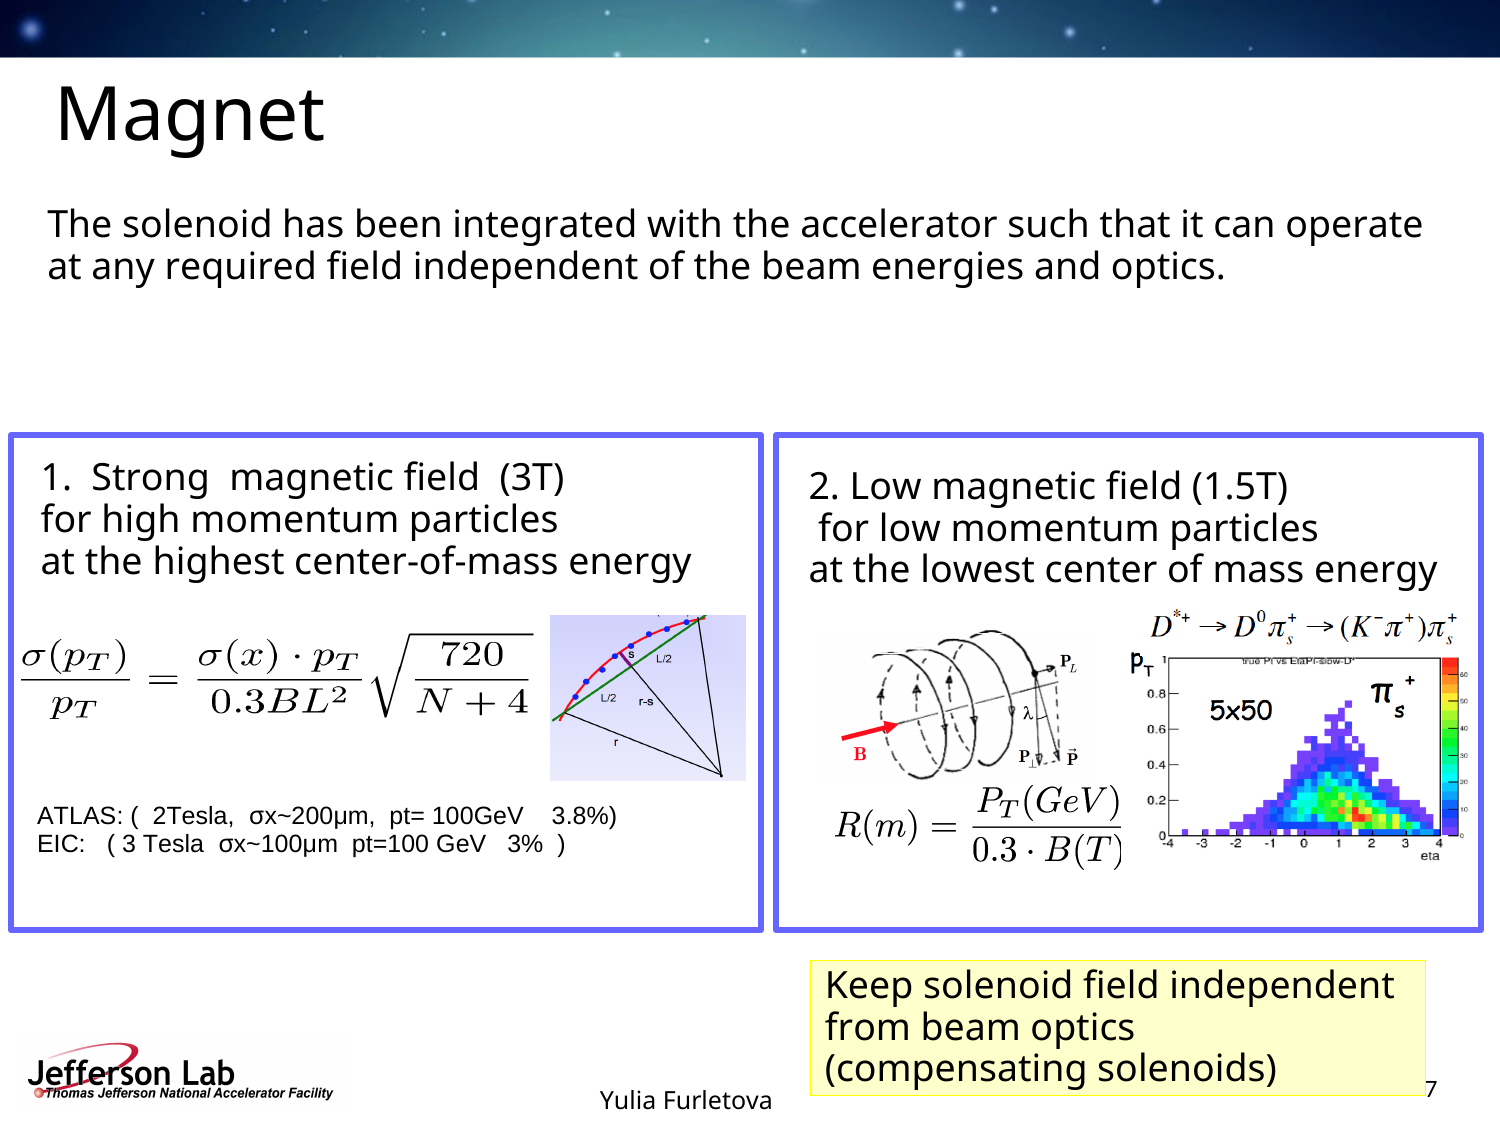

Magnet
The solenoid has been integrated with the accelerator such that it can operate at any required field independent of the beam energies and optics.
1. Strong magnetic field (3T)
for high momentum particles
at the highest center-of-mass energy
2. Low magnetic field (1.5T)
 for low momentum particles
at the lowest center of mass energy
ATLAS: ( 2Tesla, σx~200μm, pt= 100GeV 3.8%)
EIC: ( 3 Tesla σx~100μm pt=100 GeV 3% )
Keep solenoid field independent
from beam optics
(compensating solenoids)
7
Yulia Furletova